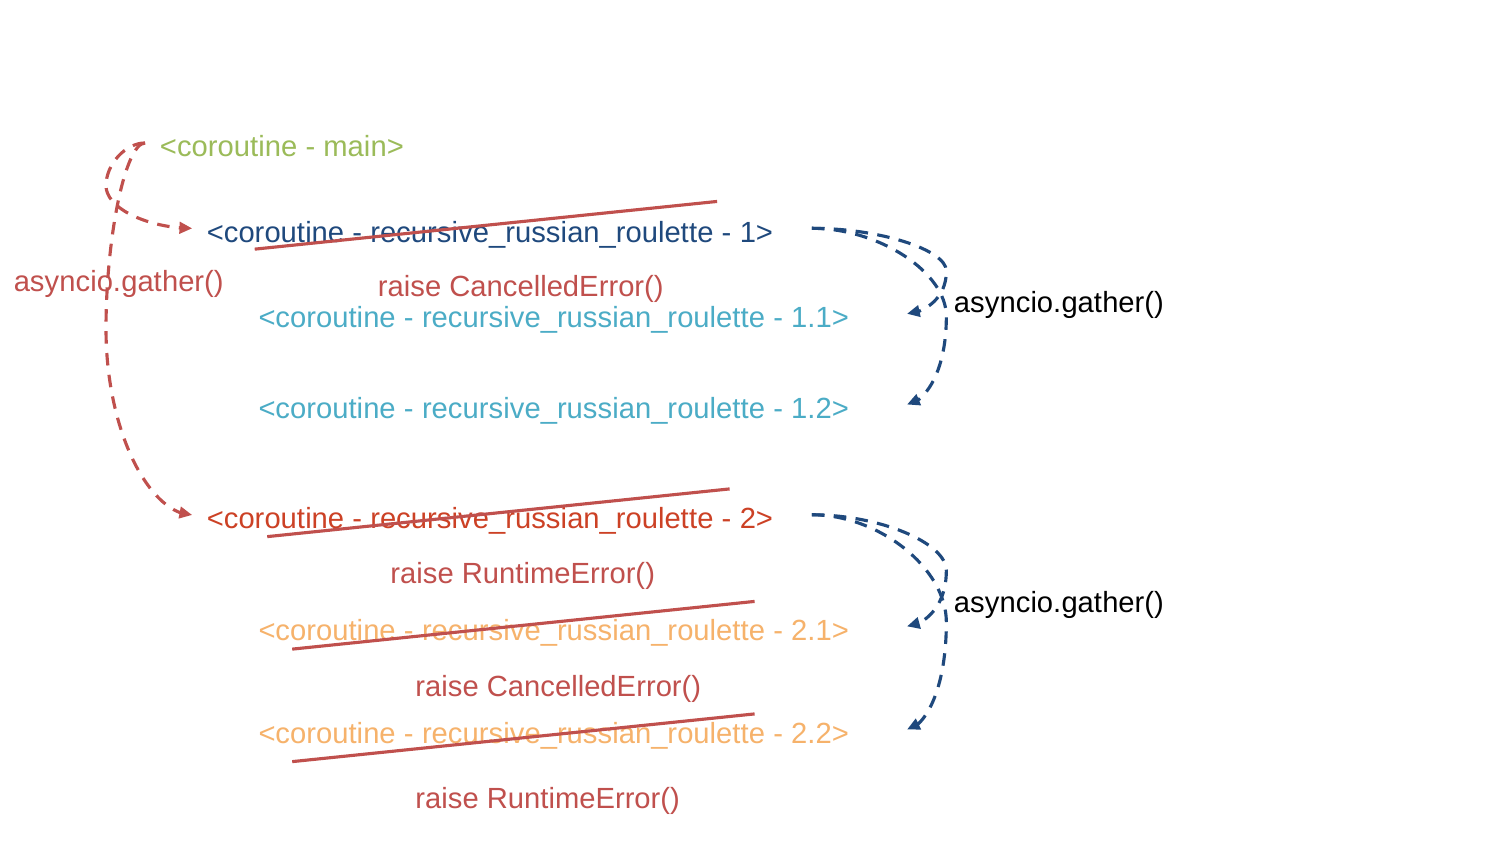

<coroutine - main>
<coroutine - recursive_russian_roulette - 1>
asyncio.gather()
raise CancelledError()
asyncio.gather()
<coroutine - recursive_russian_roulette - 1.1>
<coroutine - recursive_russian_roulette - 1.2>
<coroutine - recursive_russian_roulette - 2>
raise RuntimeError()
asyncio.gather()
<coroutine - recursive_russian_roulette - 2.1>
raise CancelledError()
<coroutine - recursive_russian_roulette - 2.2>
raise RuntimeError()